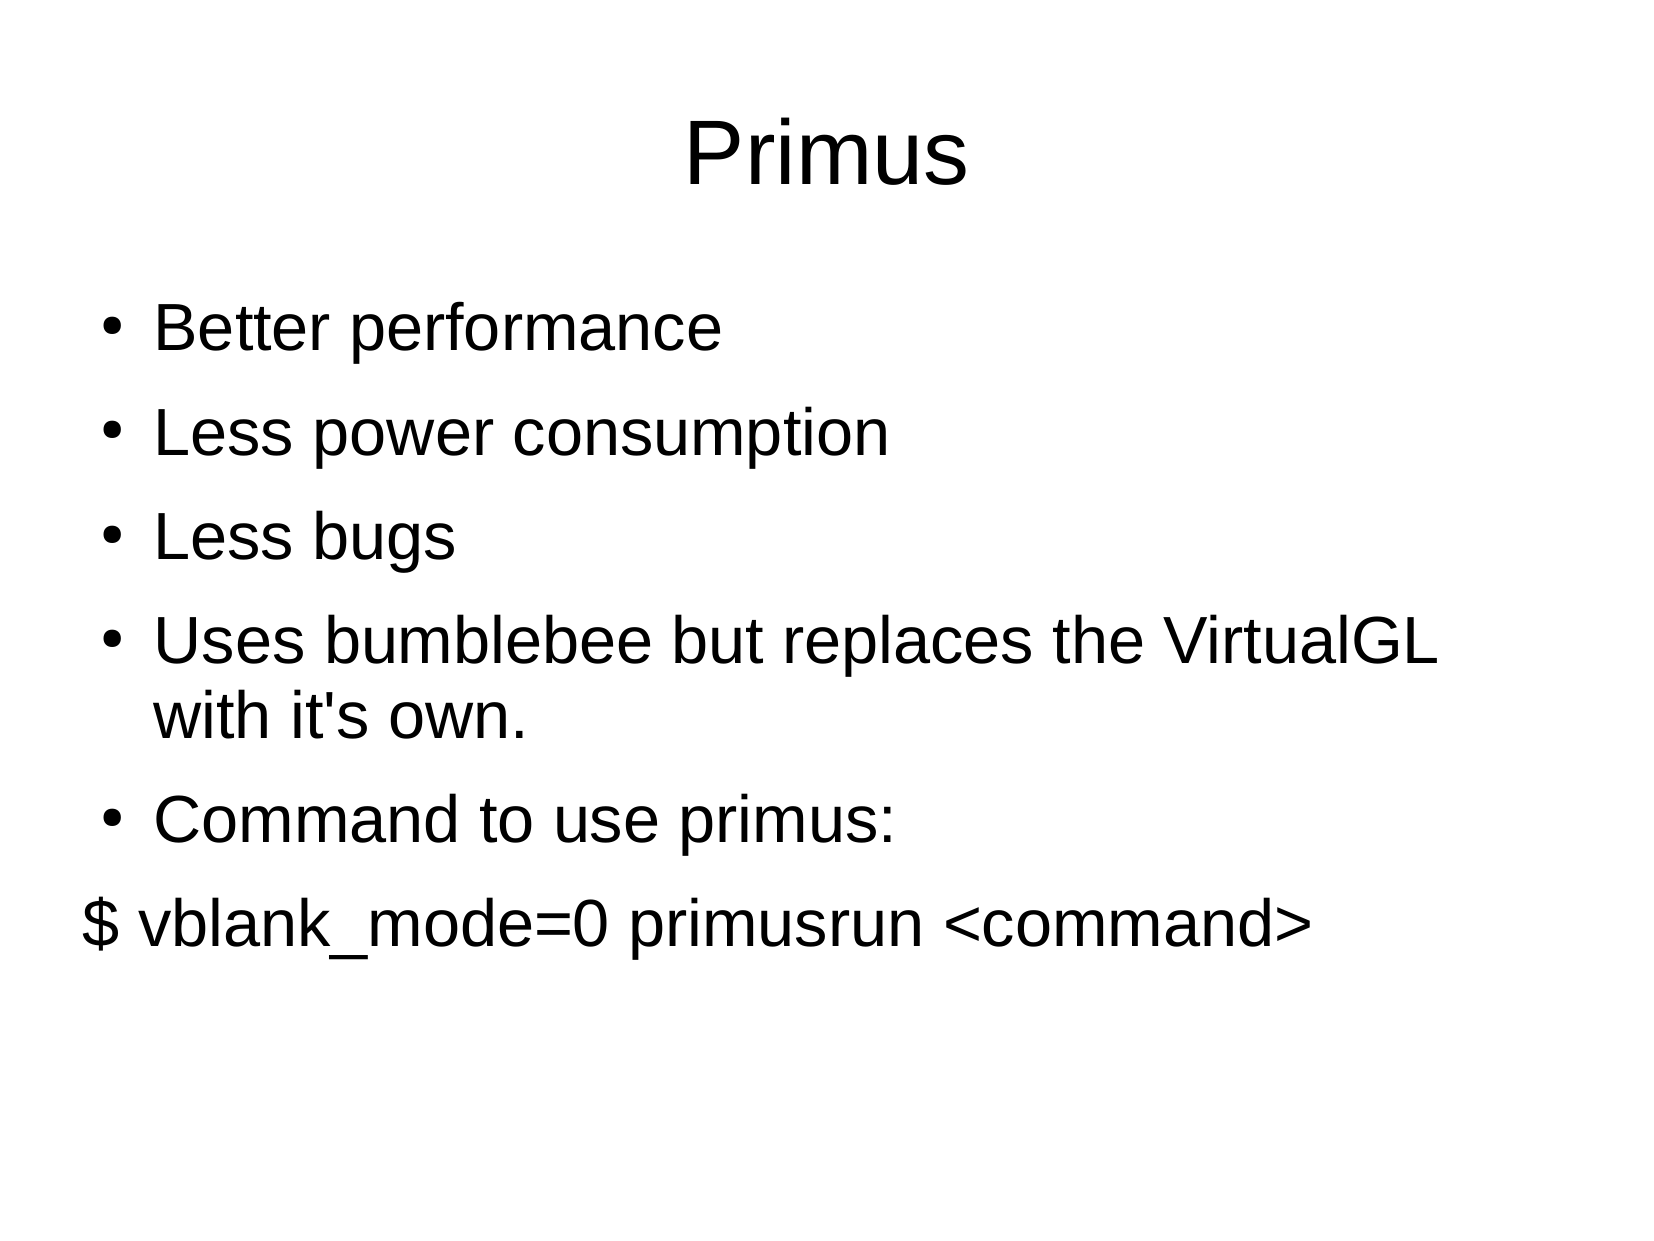

# Primus
Better performance
Less power consumption
Less bugs
Uses bumblebee but replaces the VirtualGL with it's own.
Command to use primus:
$ vblank_mode=0 primusrun <command>